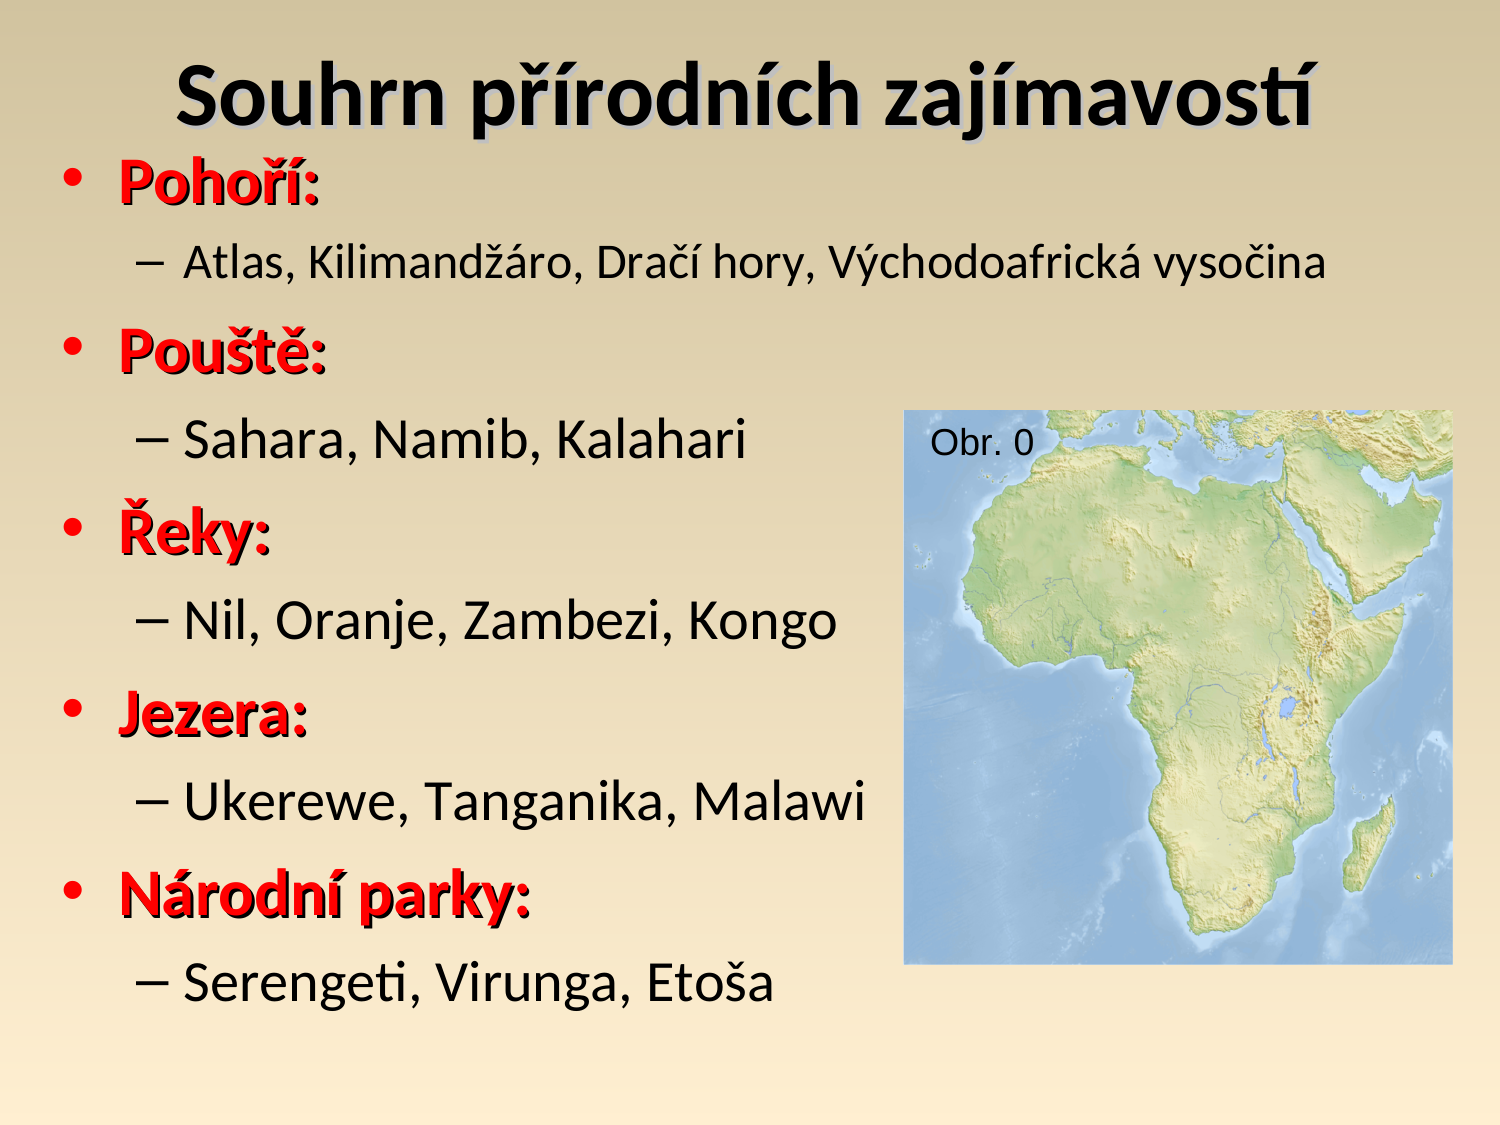

# Souhrn přírodních zajímavostí
Pohoří:
Atlas, Kilimandžáro, Dračí hory, Východoafrická vysočina
Pouště:
Sahara, Namib, Kalahari
Řeky:
Nil, Oranje, Zambezi, Kongo
Jezera:
Ukerewe, Tanganika, Malawi
Národní parky:
Serengeti, Virunga, Etoša
Obr. 0